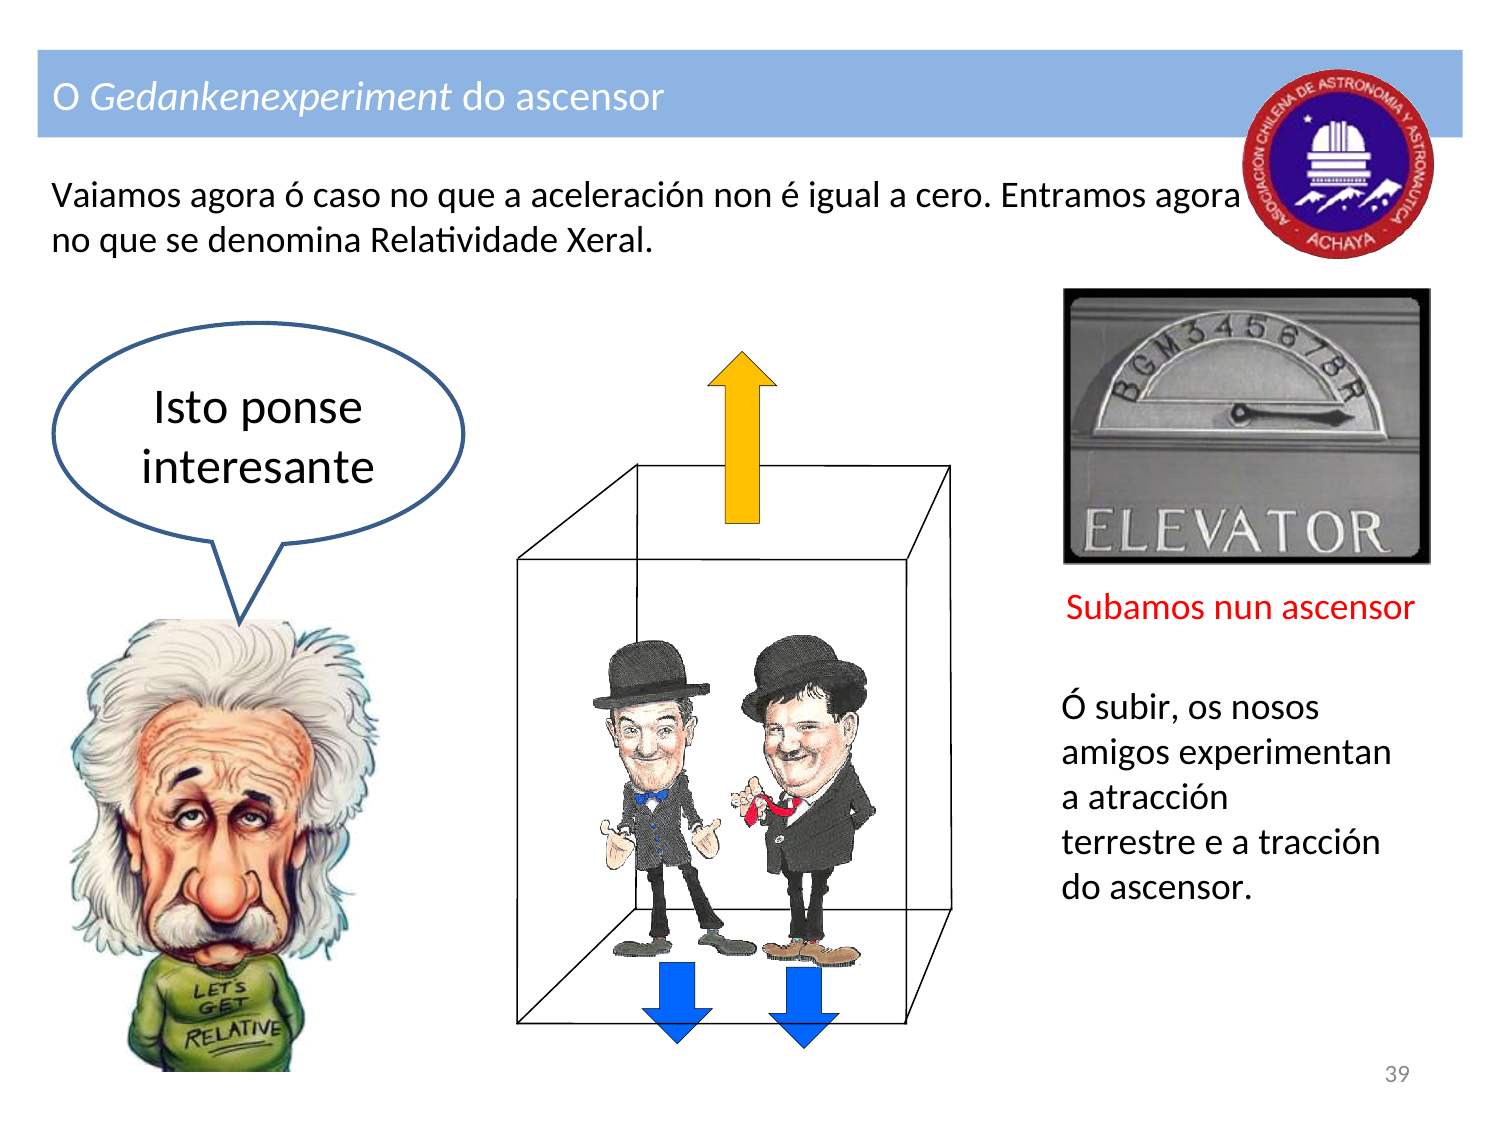

O Gedankenexperiment do ascensor
Vaiamos agora ó caso no que a aceleración non é igual a cero. Entramos agora
no que se denomina Relatividade Xeral.
Isto ponse interesante
Subamos nun ascensor
Ó subir, os nosos amigos experimentan a atracción
terrestre e a tracción
do ascensor.